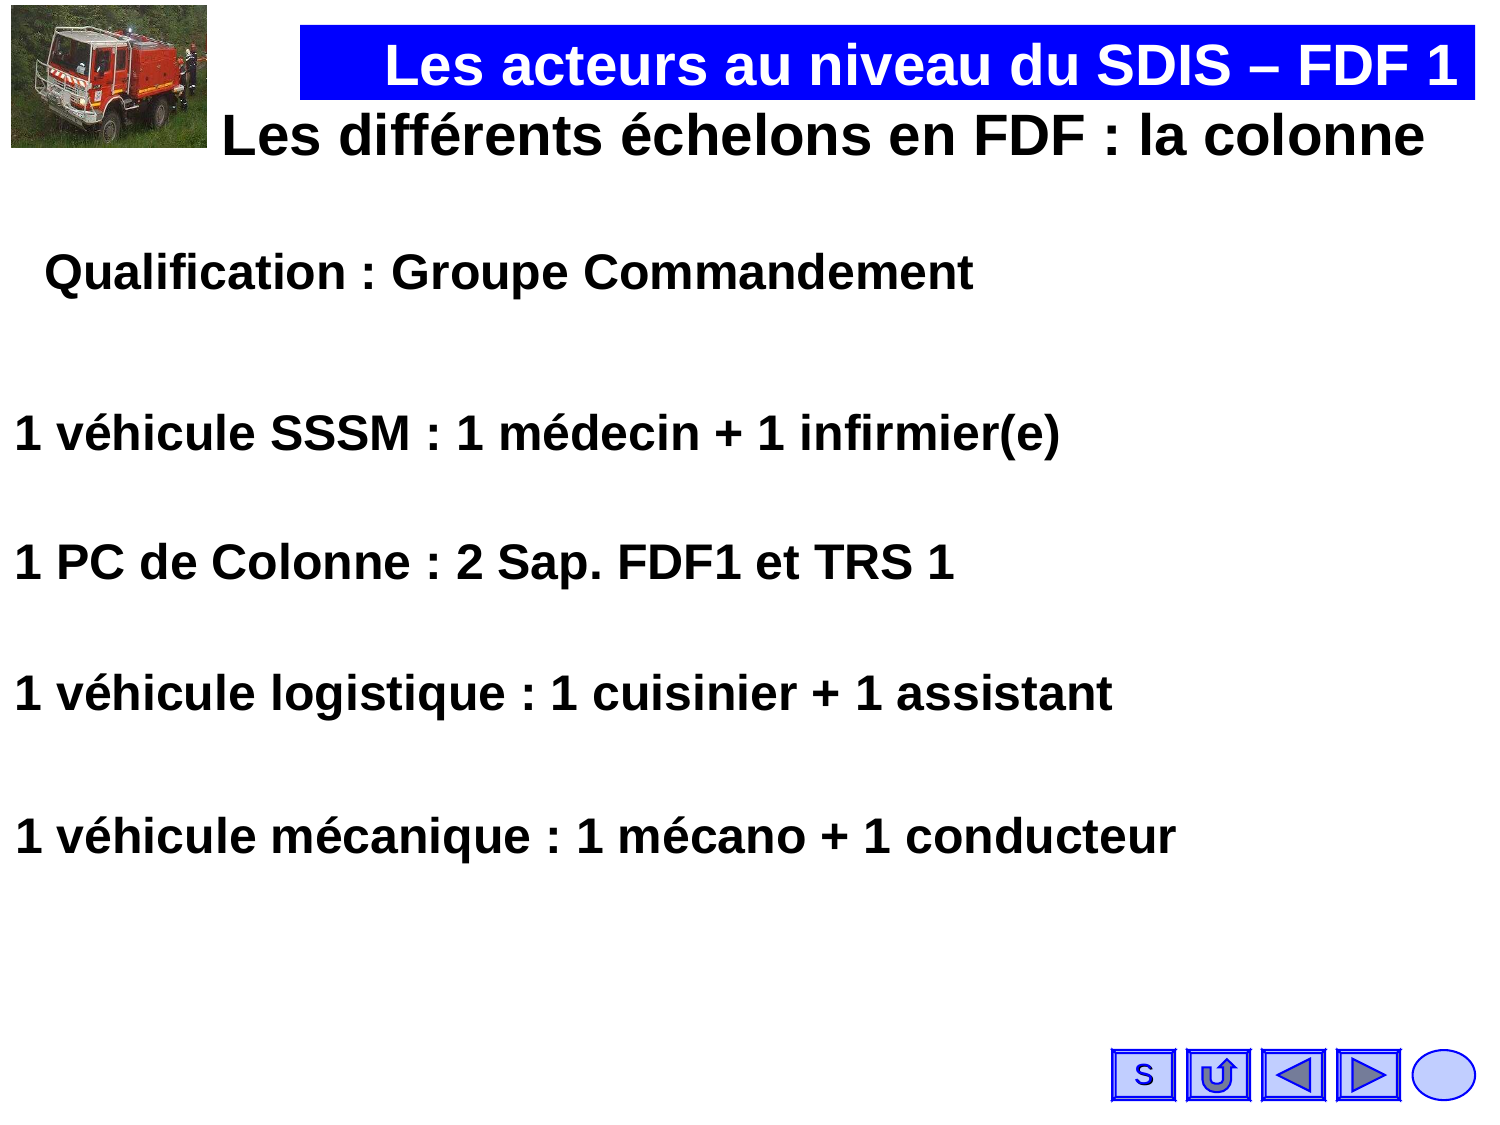

Les acteurs au niveau du SDIS – FDF 1
Les différents échelons en FDF : la colonne
Qualification : Groupe Commandement
1 véhicule SSSM : 1 médecin + 1 infirmier(e)
1 PC de Colonne : 2 Sap. FDF1 et TRS 1
1 véhicule logistique : 1 cuisinier + 1 assistant
1 véhicule mécanique : 1 mécano + 1 conducteur